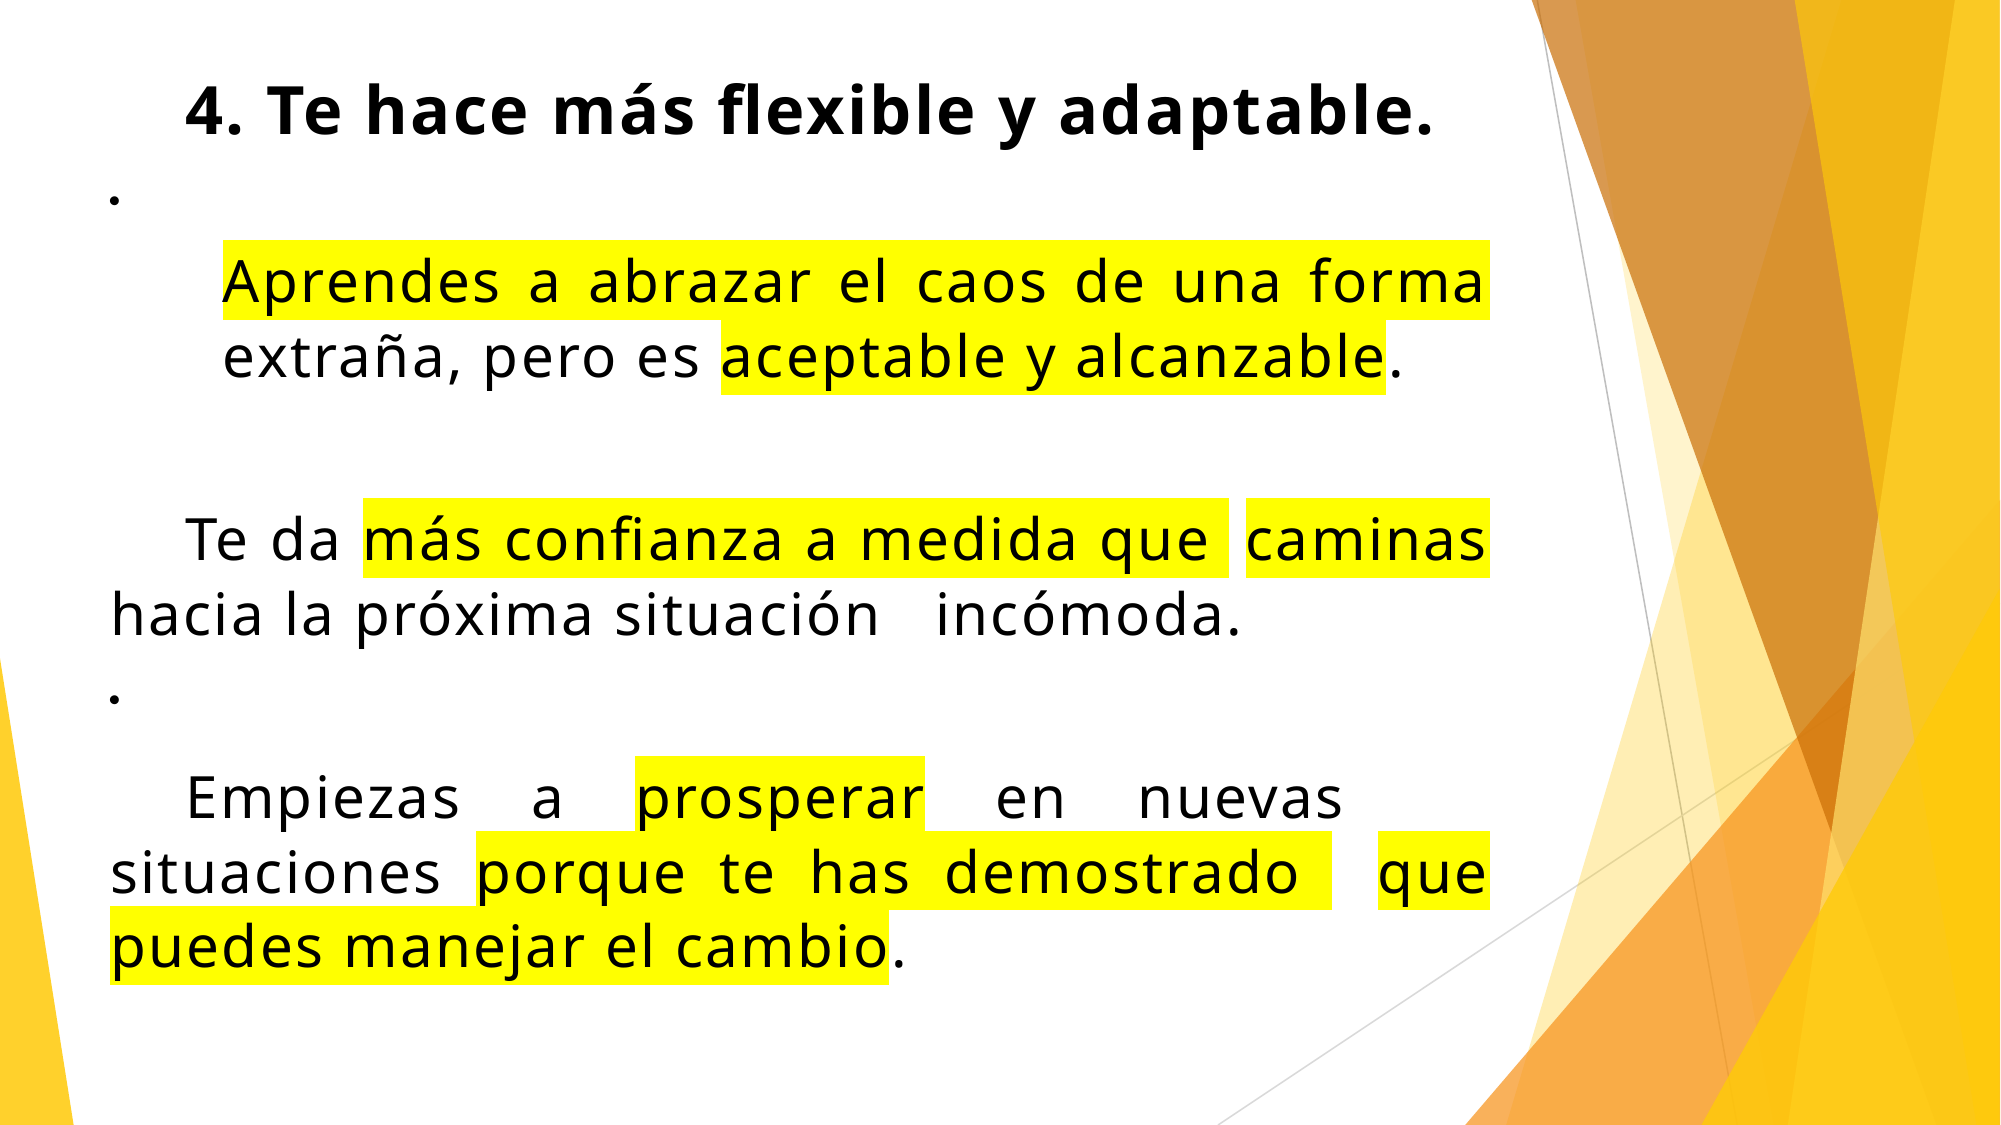

4. Te hace más flexible y adaptable.
Aprendes a abrazar el caos de una forma extraña, pero es aceptable y alcanzable.
	Te da más confianza a medida que 	caminas hacia la próxima situación 	incómoda.
	Empiezas a prosperar en nuevas 	situaciones porque te has demostrado 	que puedes manejar el cambio.